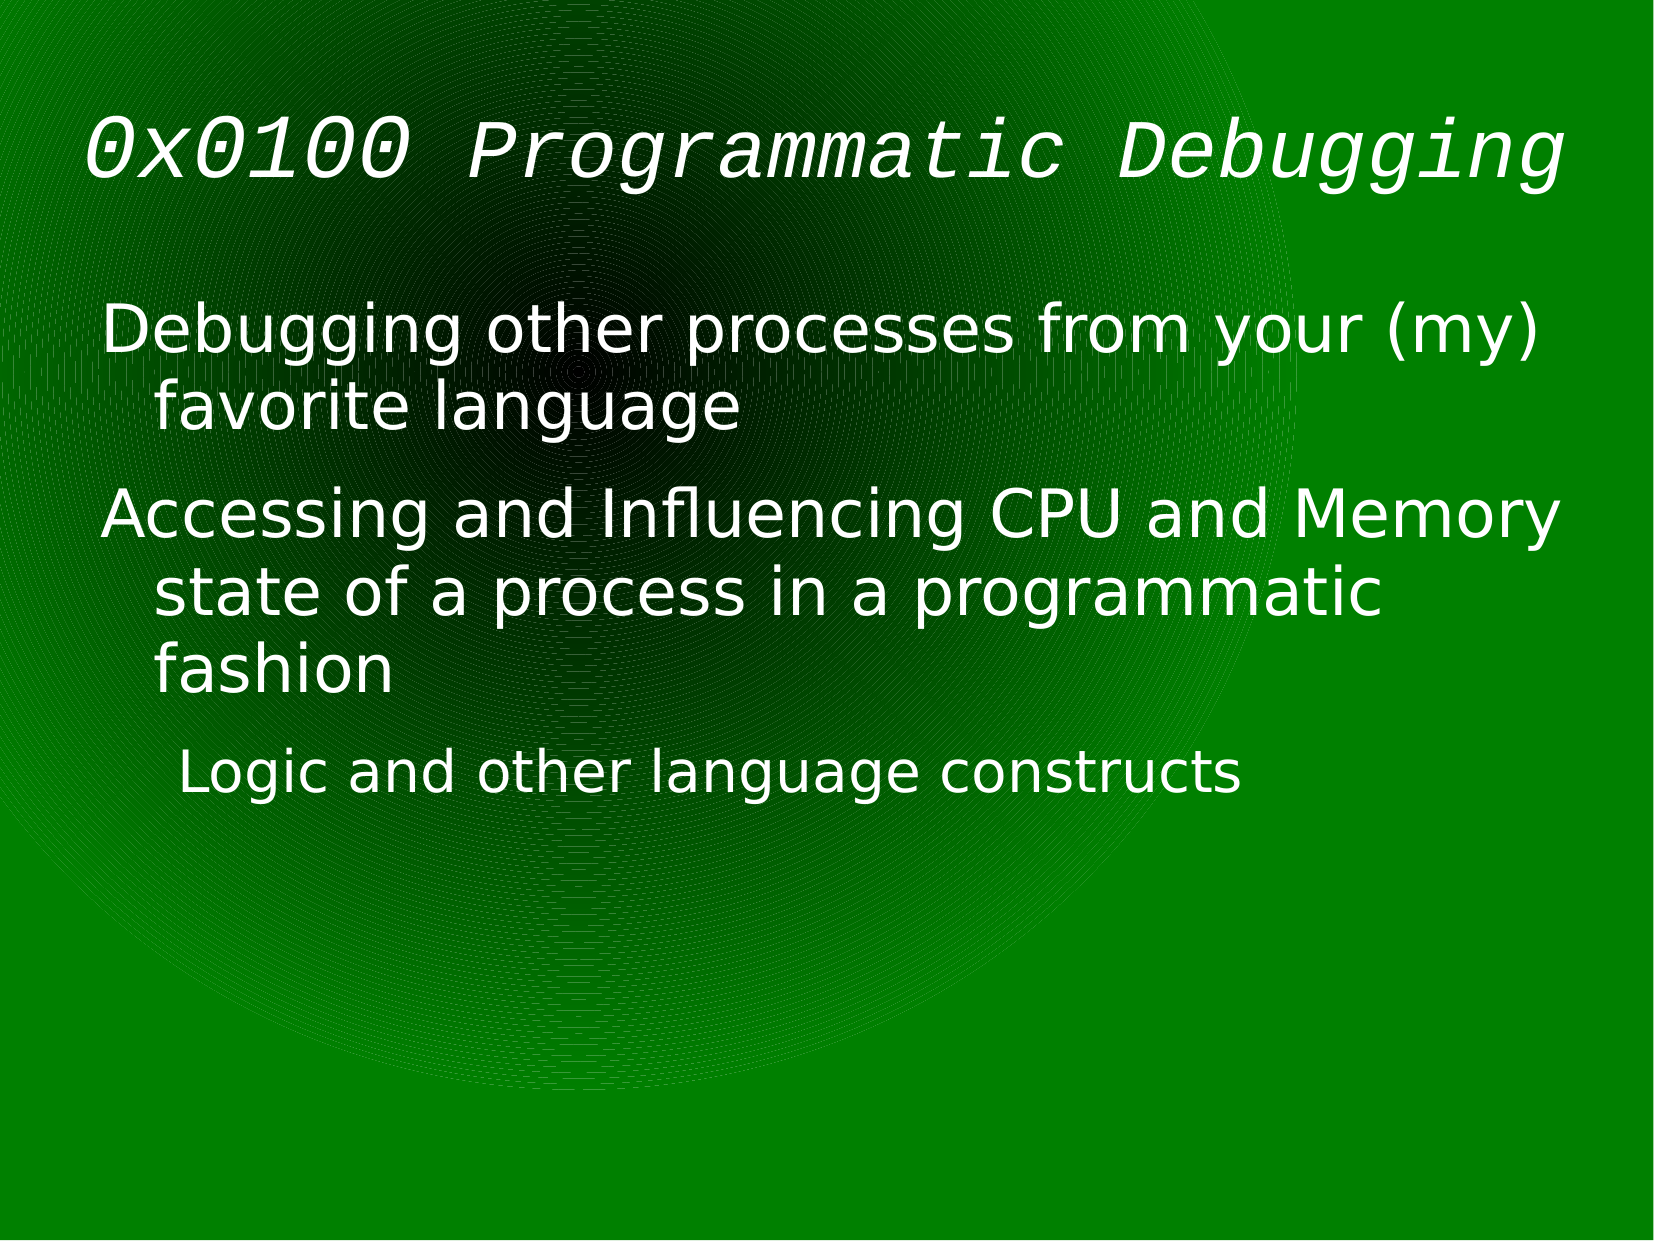

# 0x0100 Programmatic Debugging
Debugging other processes from your (my) favorite language
Accessing and Influencing CPU and Memory state of a process in a programmatic fashion
Logic and other language constructs